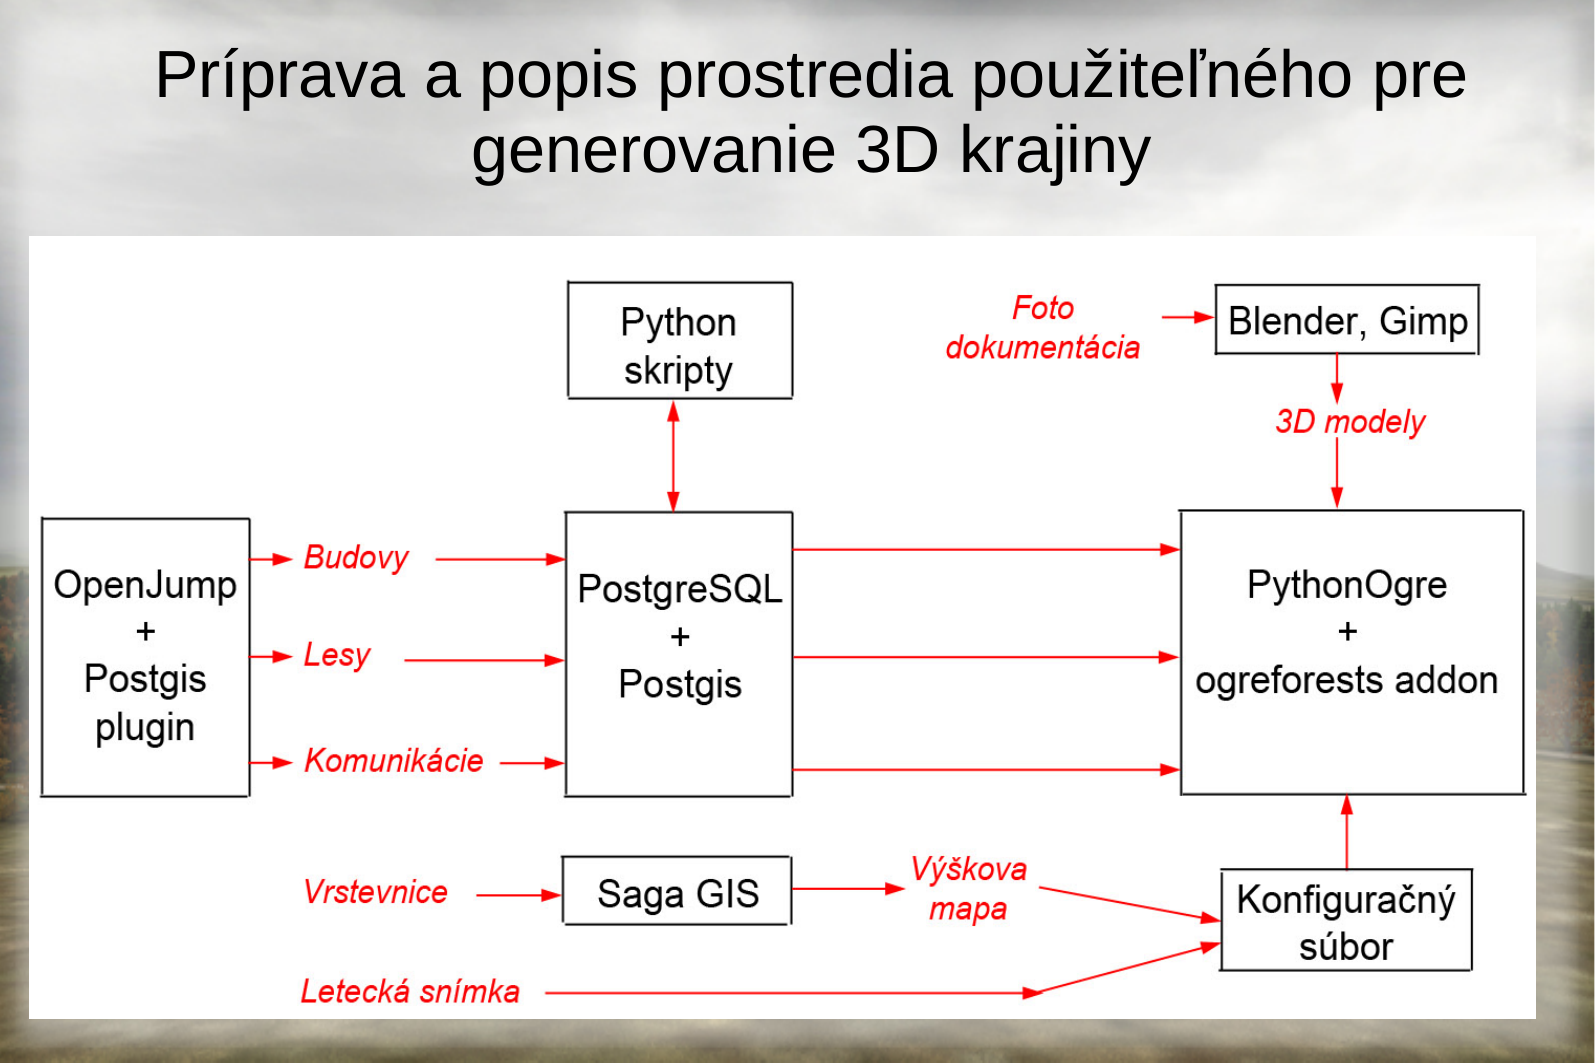

# Príprava a popis prostredia použiteľného pre generovanie 3D krajiny